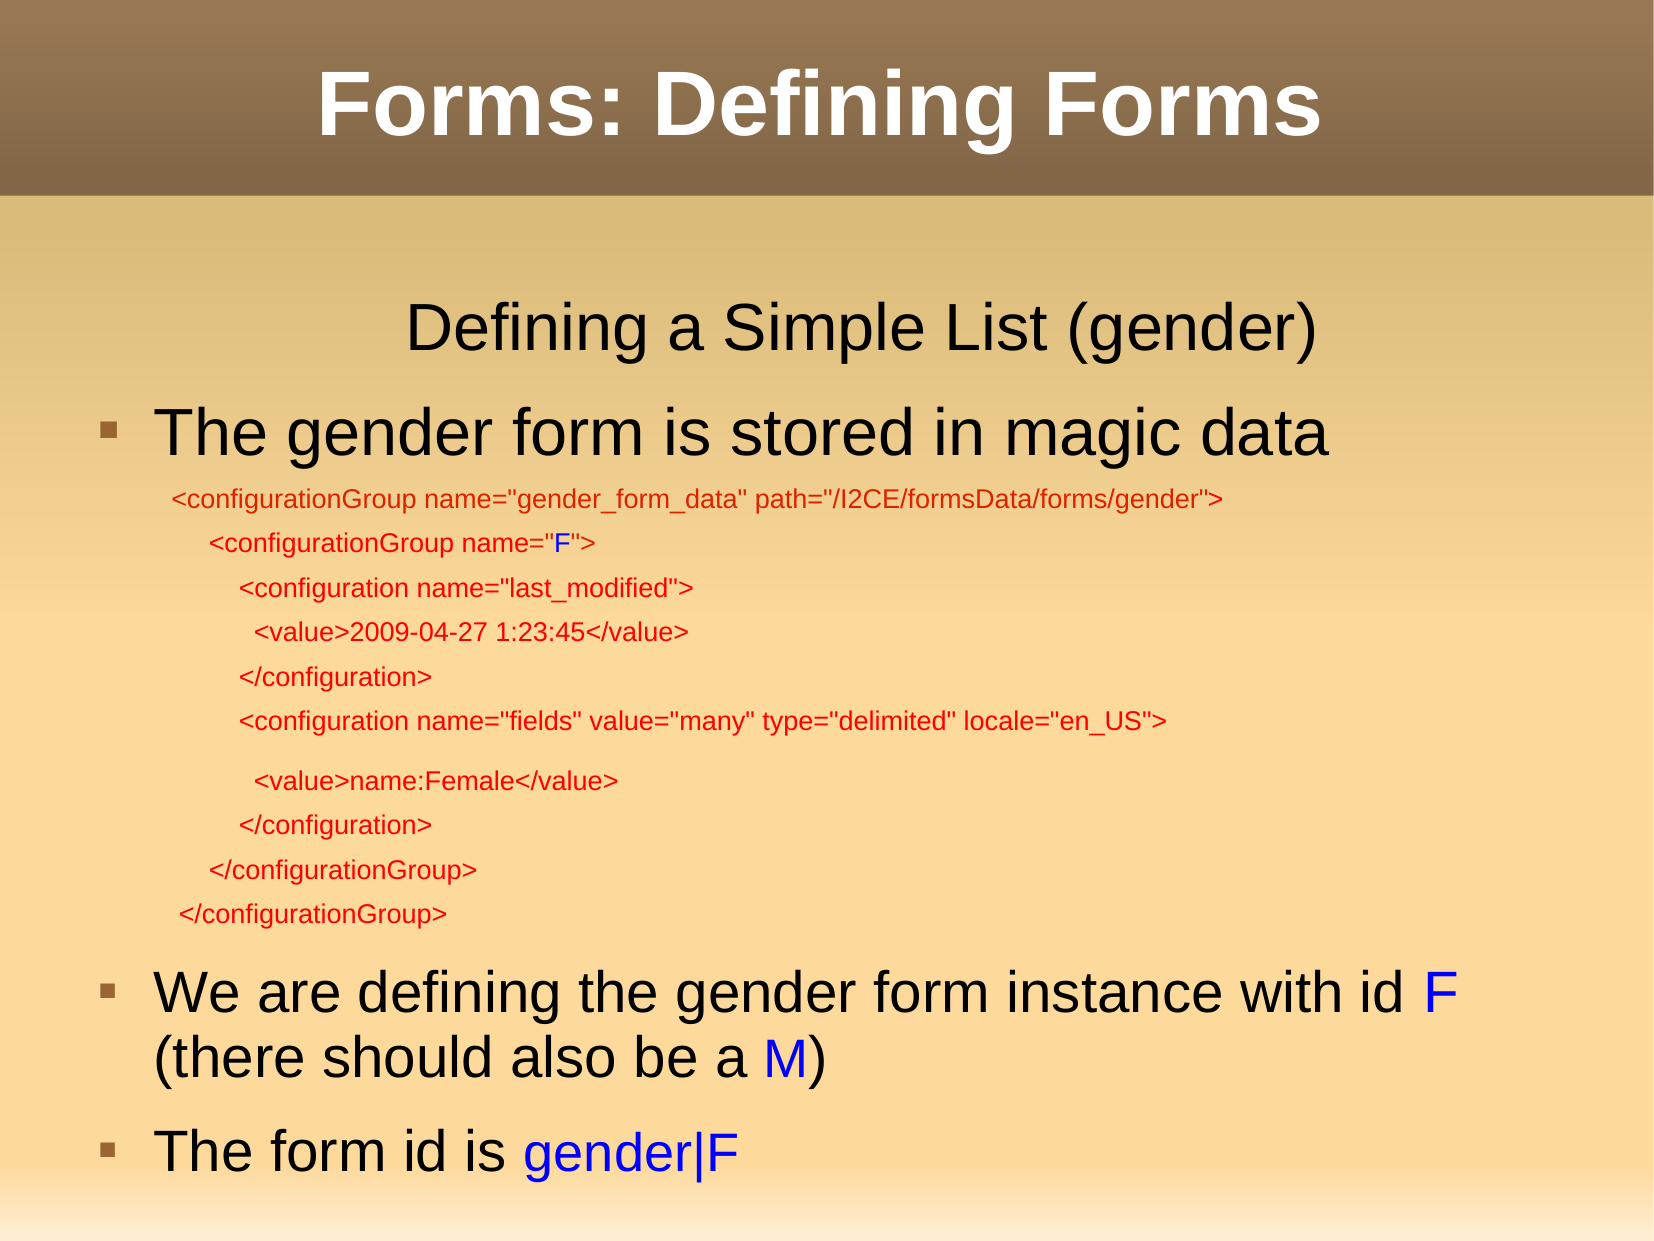

# Forms: Defining Forms
Defining a Simple List (gender)
The gender form is stored in magic data
 <configurationGroup name="gender_form_data" path="/I2CE/formsData/forms/gender">
 <configurationGroup name="F">
 <configuration name="last_modified">
 <value>2009-04-27 1:23:45</value>
 </configuration>
 <configuration name="fields" value="many" type="delimited" locale="en_US">
 <value>name:Female</value>
 </configuration>
 </configurationGroup>
 </configurationGroup>
We are defining the gender form instance with id F (there should also be a M)
The form id is gender|F